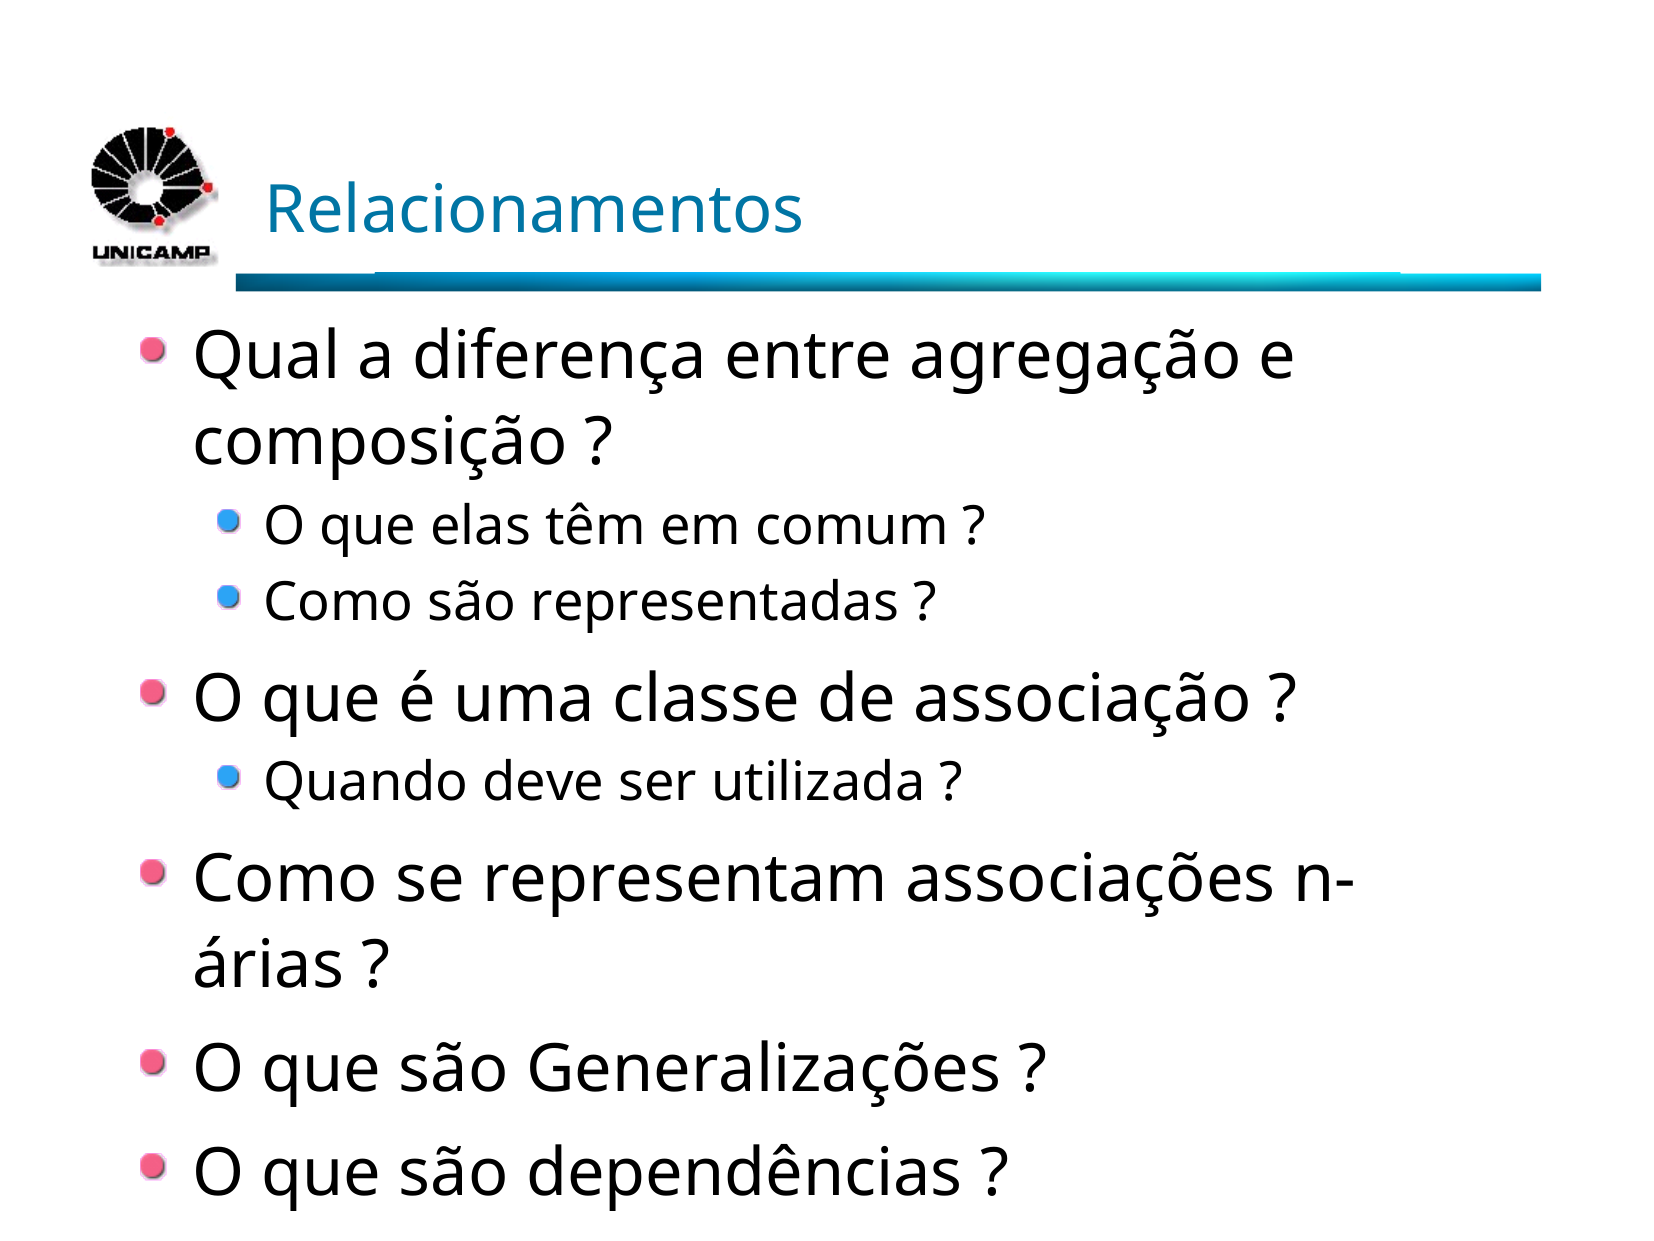

# Relacionamentos
Qual a diferença entre agregação e composição ?
O que elas têm em comum ?
Como são representadas ?
O que é uma classe de associação ?
Quando deve ser utilizada ?
Como se representam associações n-árias ?
O que são Generalizações ?
O que são dependências ?